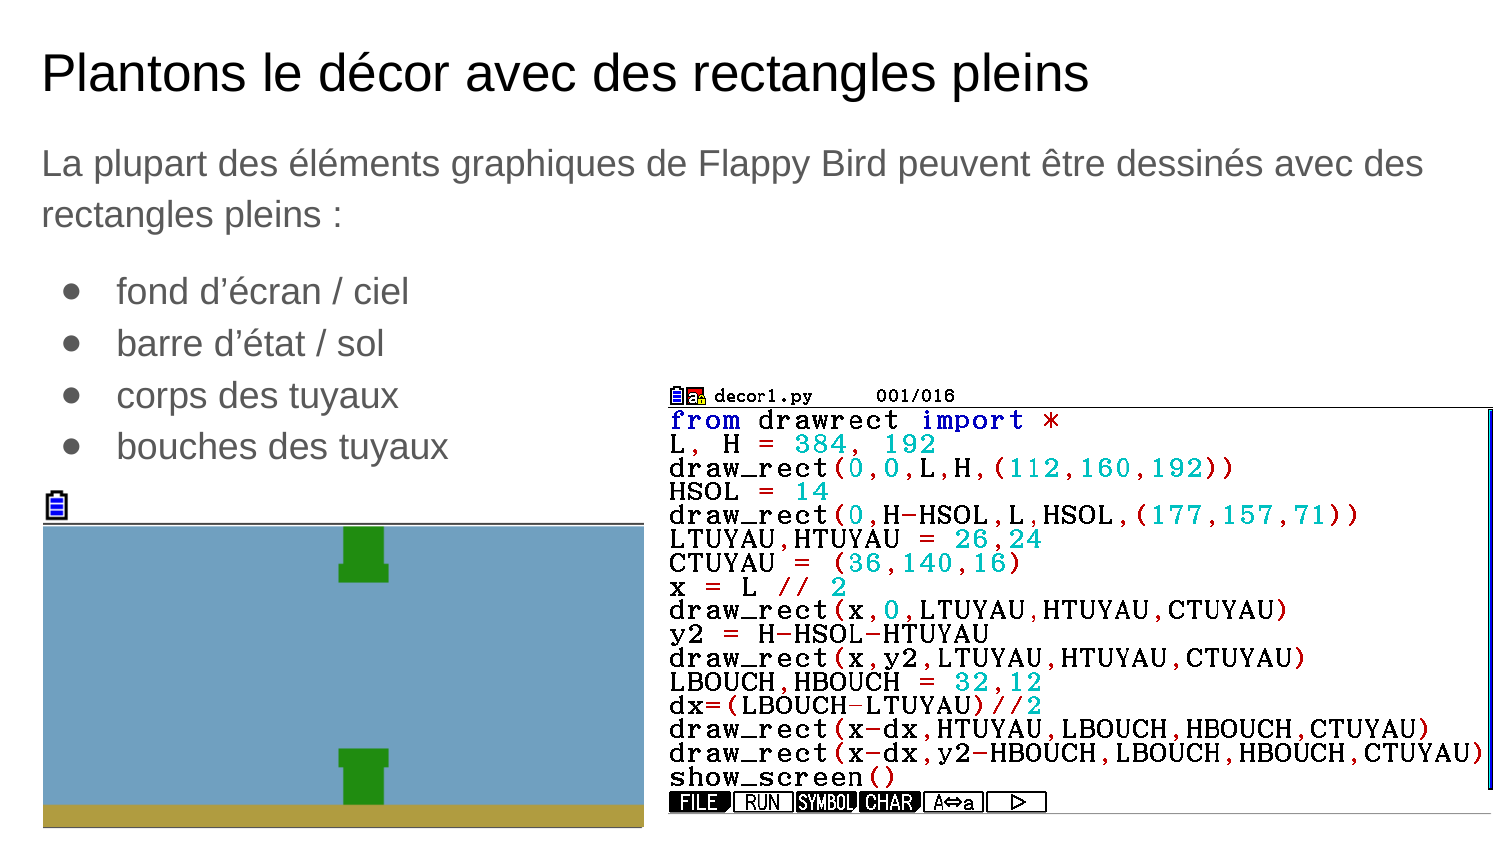

# Plantons le décor avec des rectangles pleins
La plupart des éléments graphiques de Flappy Bird peuvent être dessinés avec des rectangles pleins :
fond d’écran / ciel
barre d’état / sol
corps des tuyaux
bouches des tuyaux